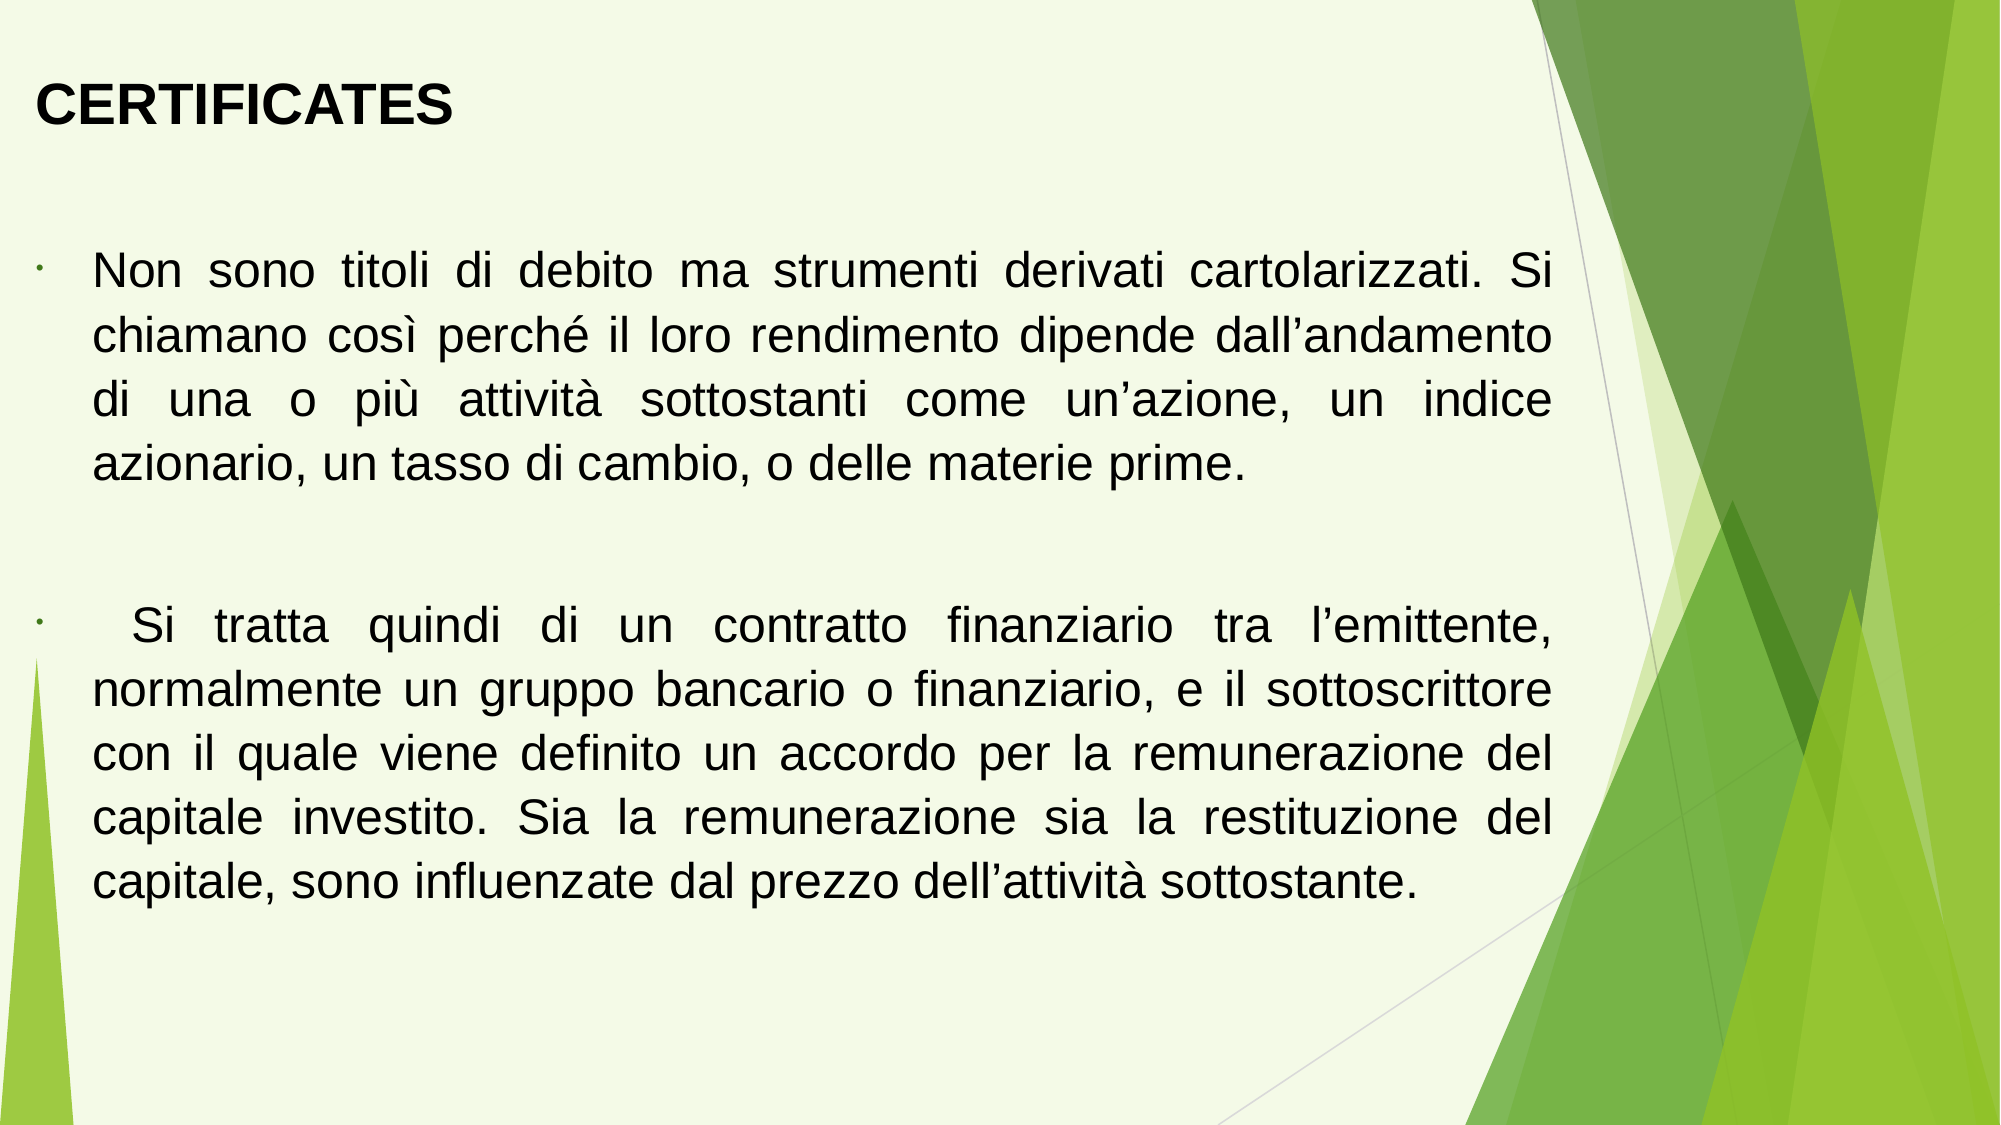

CERTIFICATES
Non sono titoli di debito ma strumenti derivati cartolarizzati. Si chiamano così perché il loro rendimento dipende dall’andamento di una o più attività sottostanti come un’azione, un indice azionario, un tasso di cambio, o delle materie prime.
 Si tratta quindi di un contratto finanziario tra l’emittente, normalmente un gruppo bancario o finanziario, e il sottoscrittore con il quale viene definito un accordo per la remunerazione del capitale investito. Sia la remunerazione sia la restituzione del capitale, sono influenzate dal prezzo dell’attività sottostante.